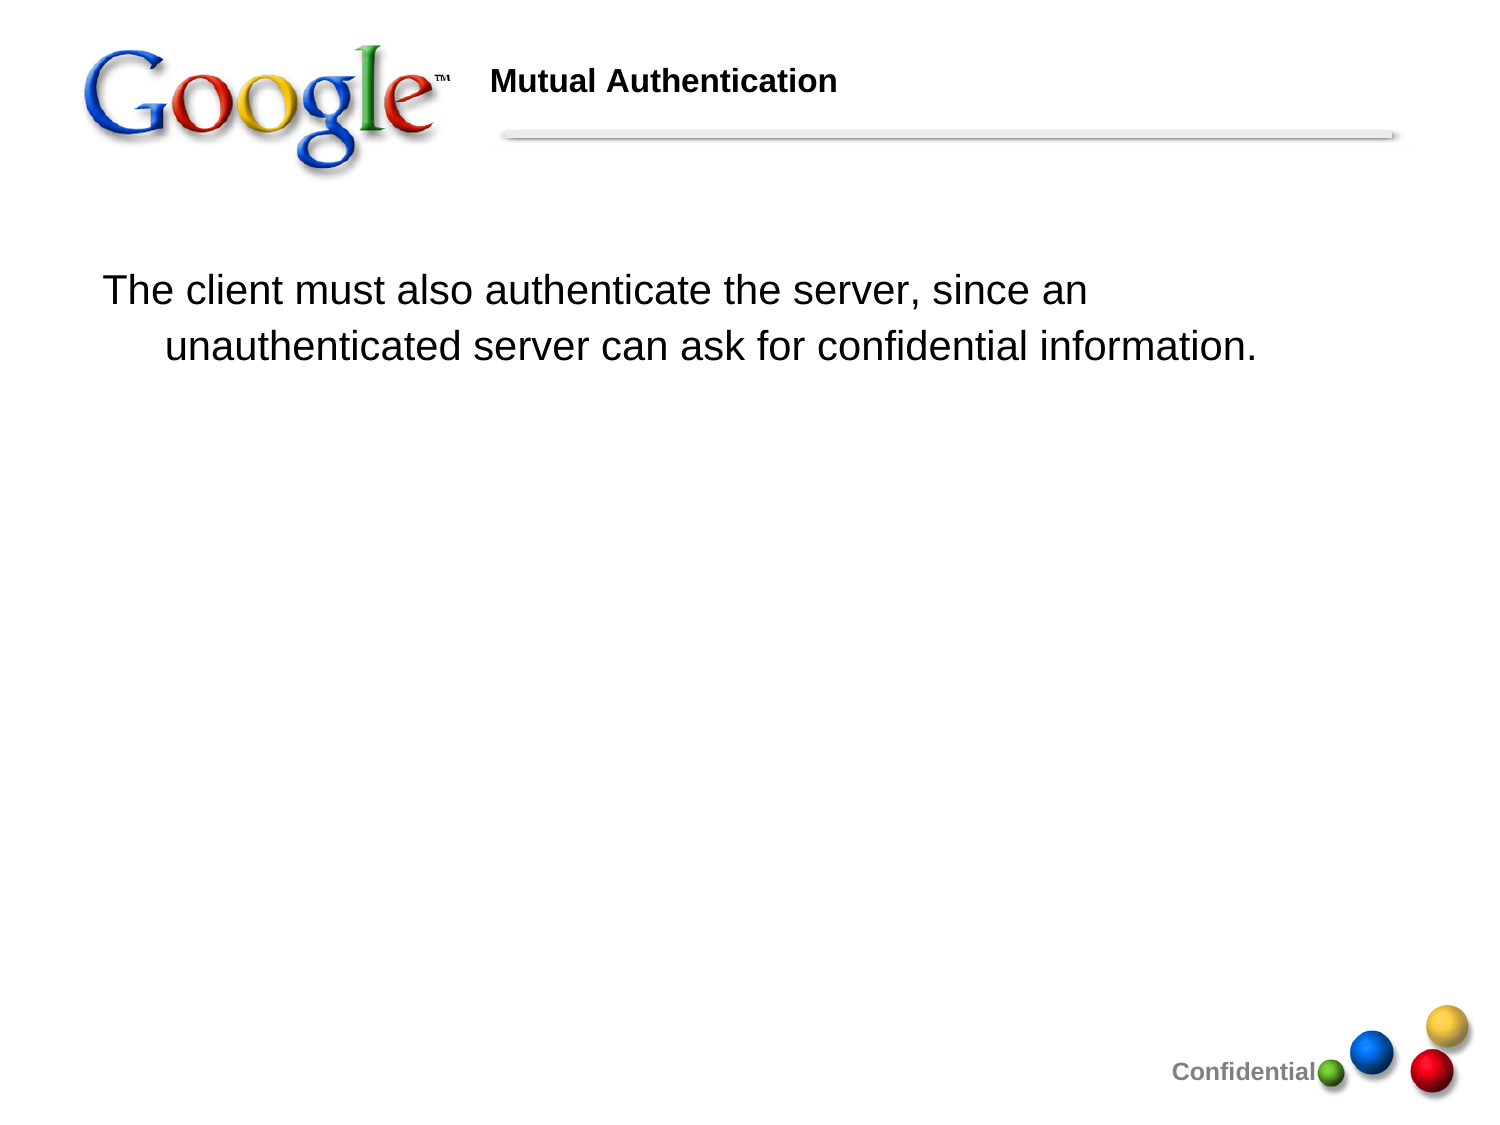

# Mutual Authentication
The client must also authenticate the server, since an unauthenticated server can ask for confidential information.